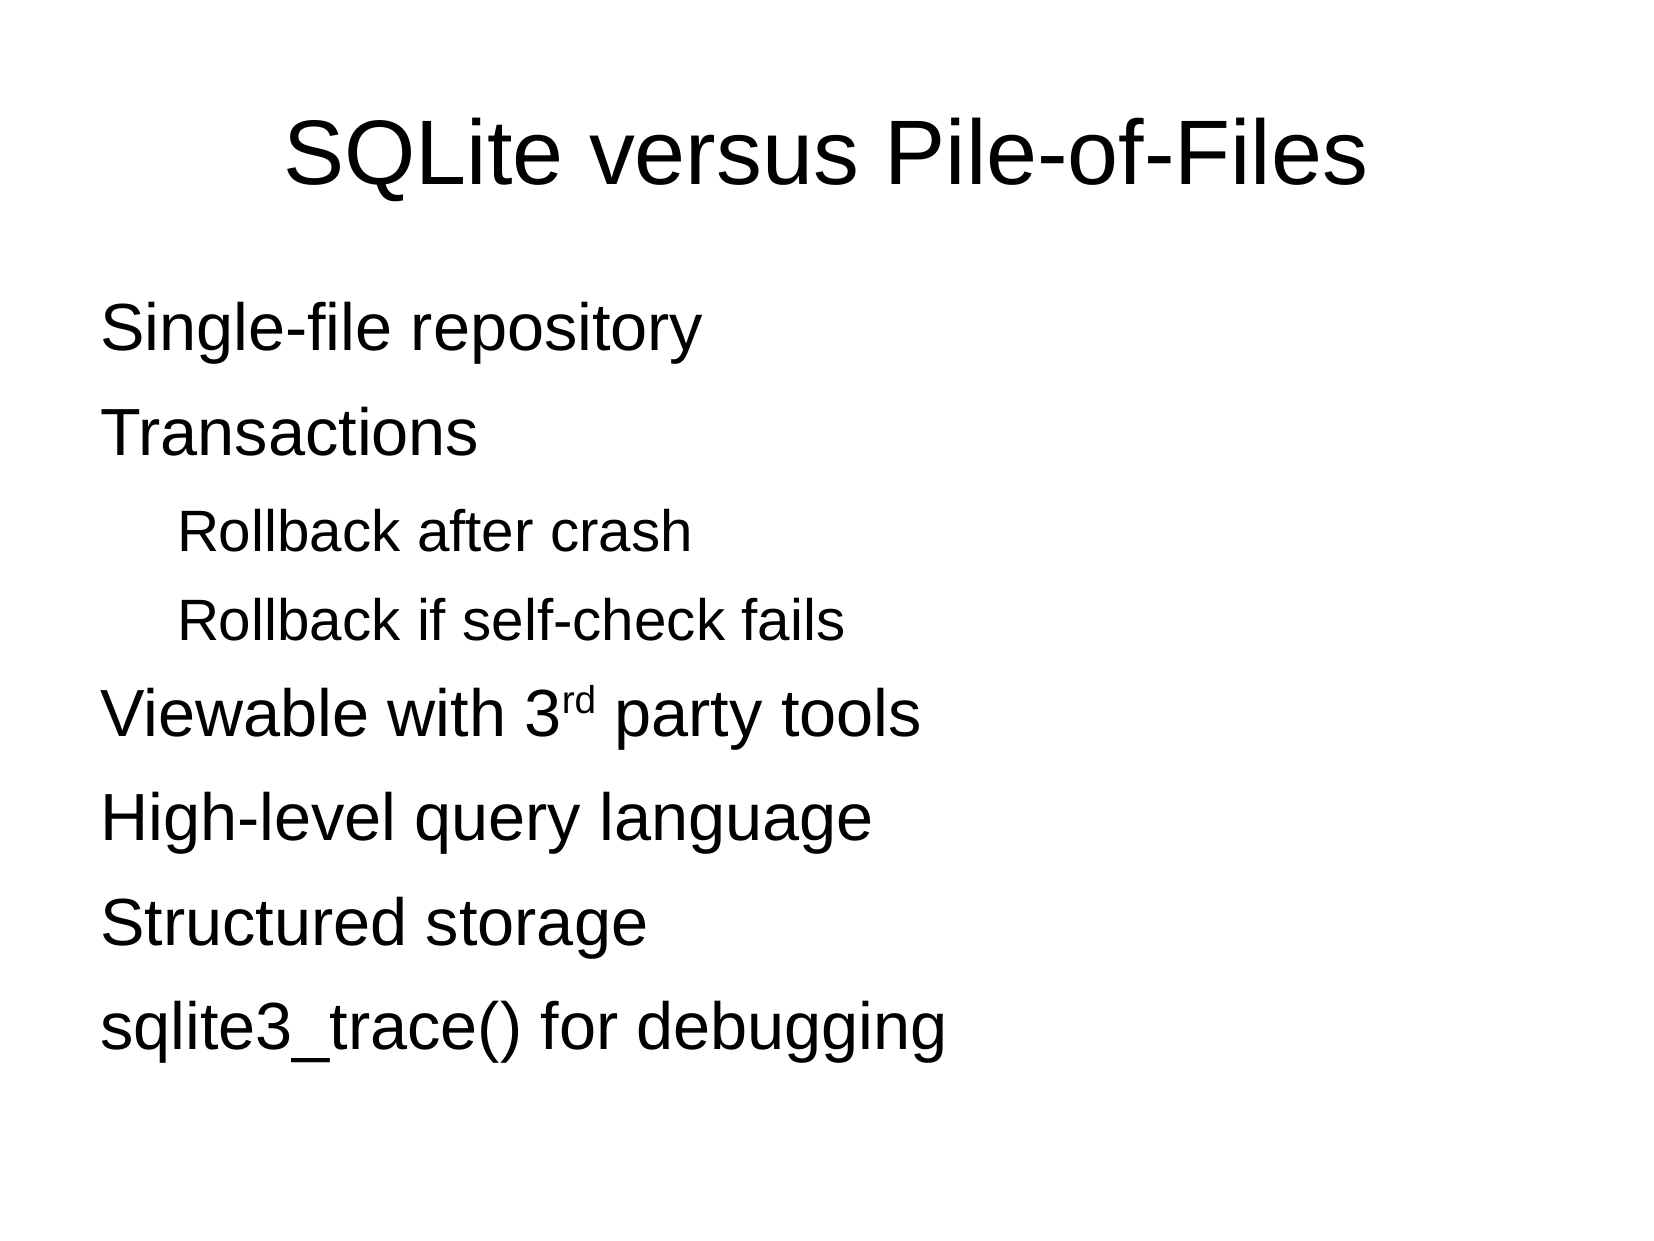

# SQLite versus Pile-of-Files
Single-file repository
Transactions
Rollback after crash
Rollback if self-check fails
Viewable with 3rd party tools
High-level query language
Structured storage
sqlite3_trace() for debugging